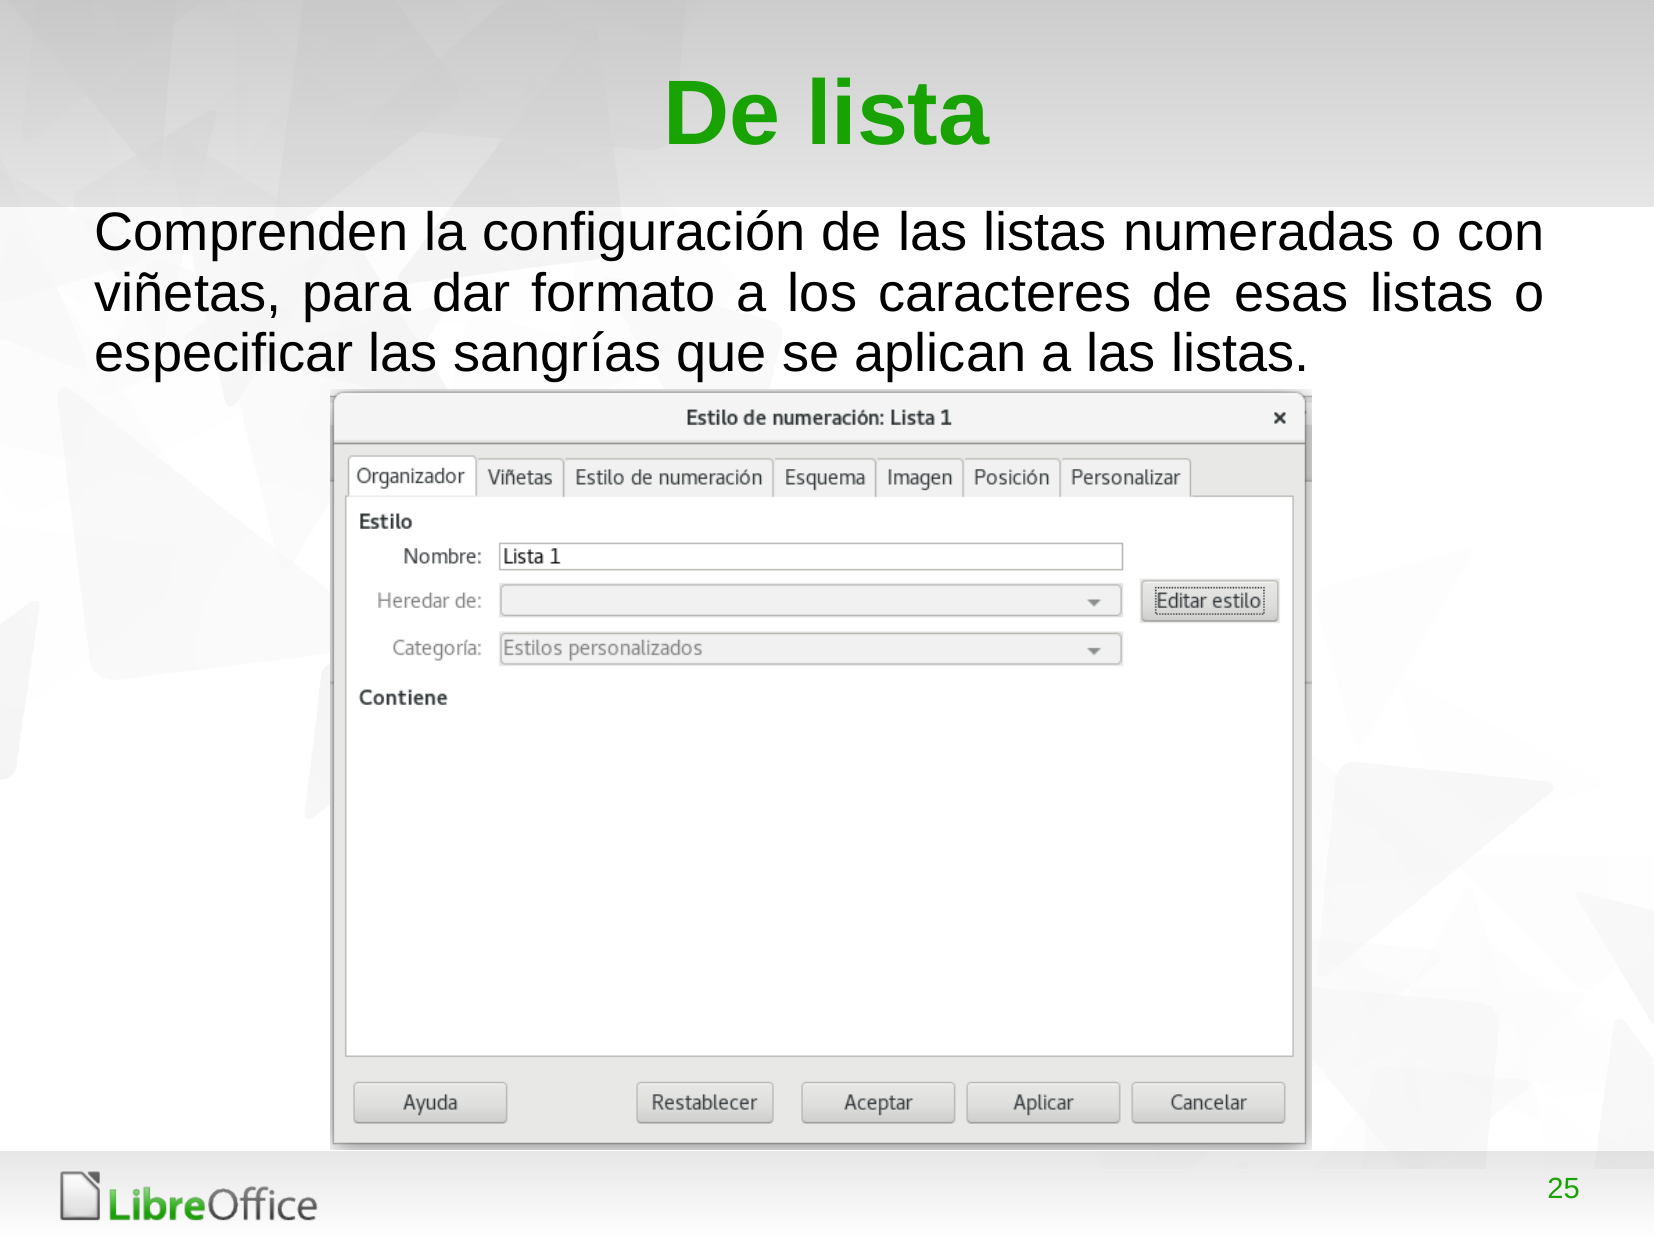

# De lista
Comprenden la configuración de las listas numeradas o con viñetas, para dar formato a los caracteres de esas listas o especificar las sangrías que se aplican a las listas.